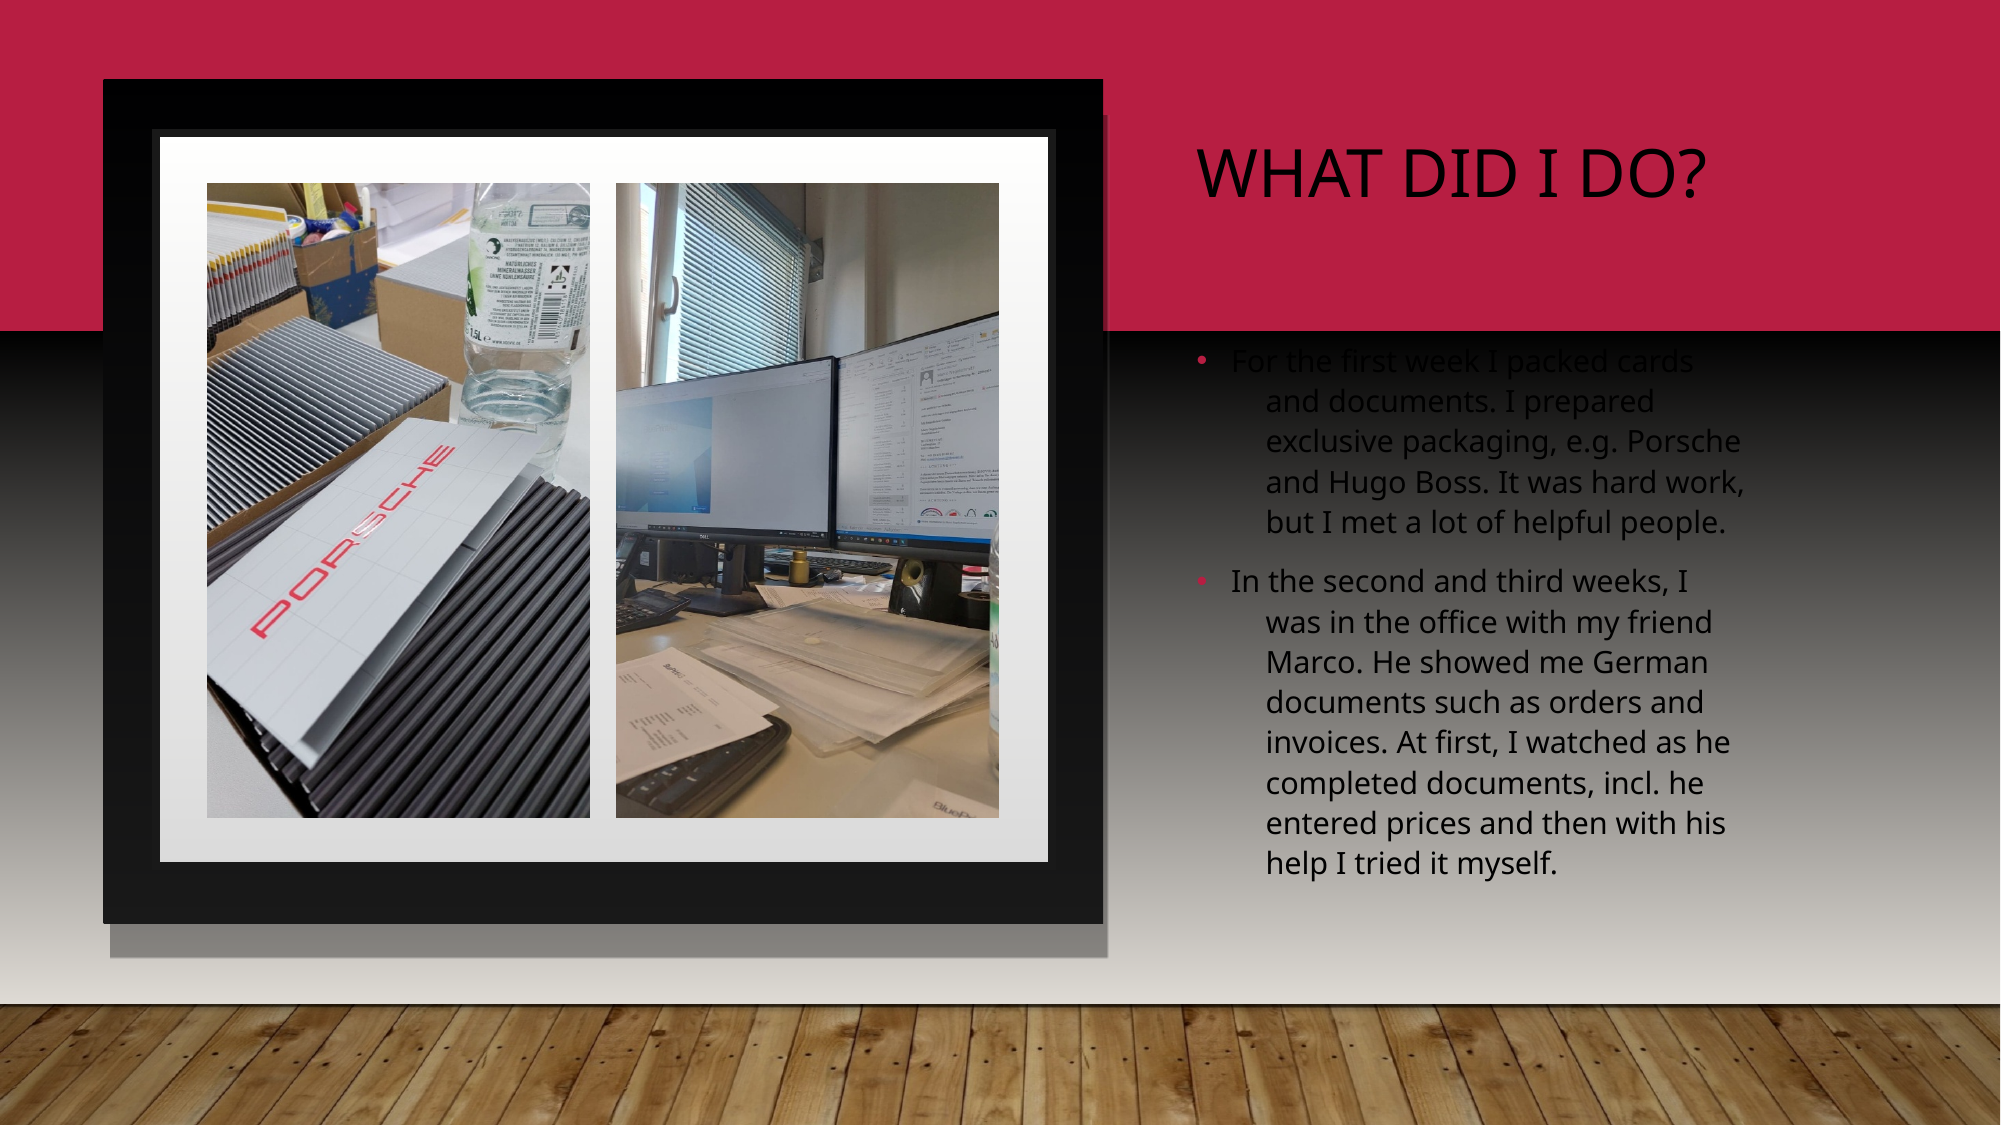

# What did i do?
For the first week I packed cards and documents. I prepared exclusive packaging, e.g. Porsche and Hugo Boss. It was hard work, but I met a lot of helpful people.
In the second and third weeks, I was in the office with my friend Marco. He showed me German documents such as orders and invoices. At first, I watched as he completed documents, incl. he entered prices and then with his help I tried it myself.